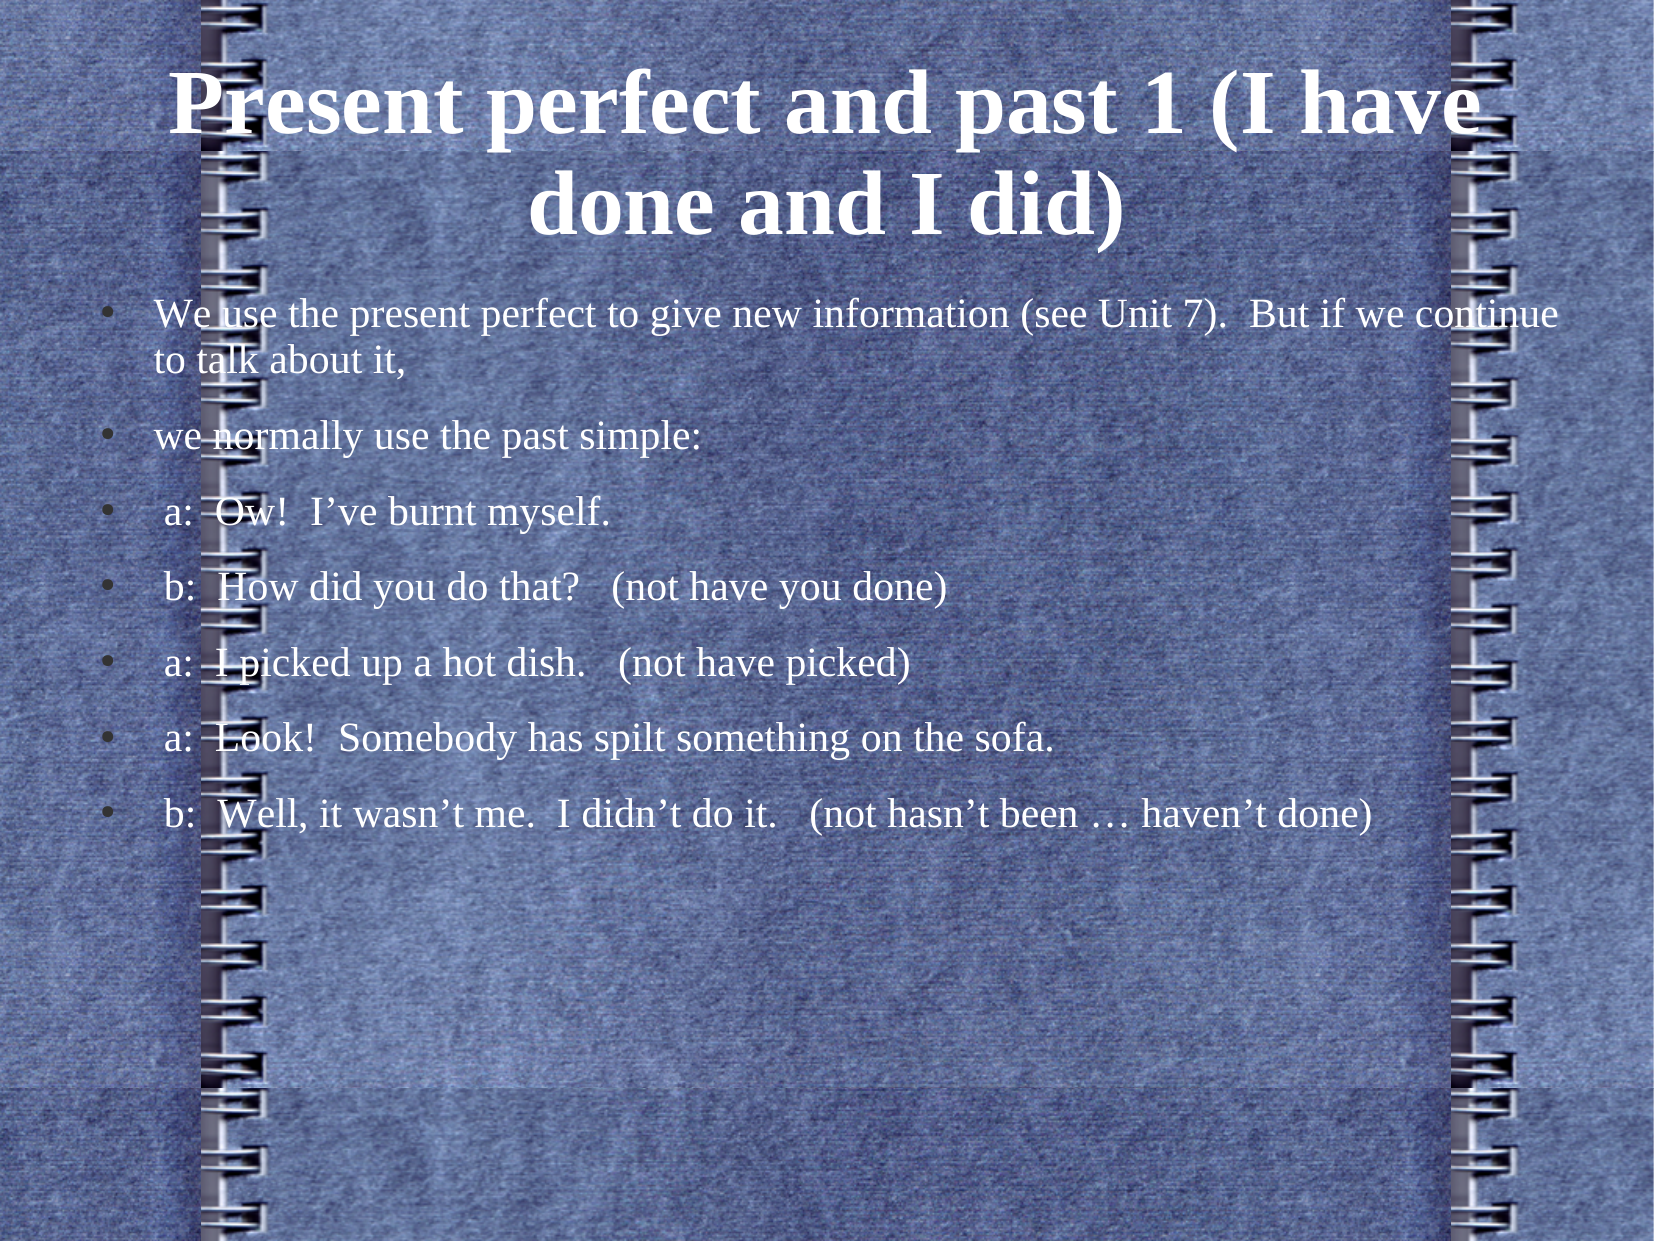

# Present perfect and past 1 (I have done and I did)
We use the present perfect to give new information (see Unit 7). But if we continue to talk about it,
we normally use the past simple:
 a: Ow! I’ve burnt myself.
 b: How did you do that? (not have you done)
 a: I picked up a hot dish. (not have picked)
 a: Look! Somebody has spilt something on the sofa.
 b: Well, it wasn’t me. I didn’t do it. (not hasn’t been … haven’t done)